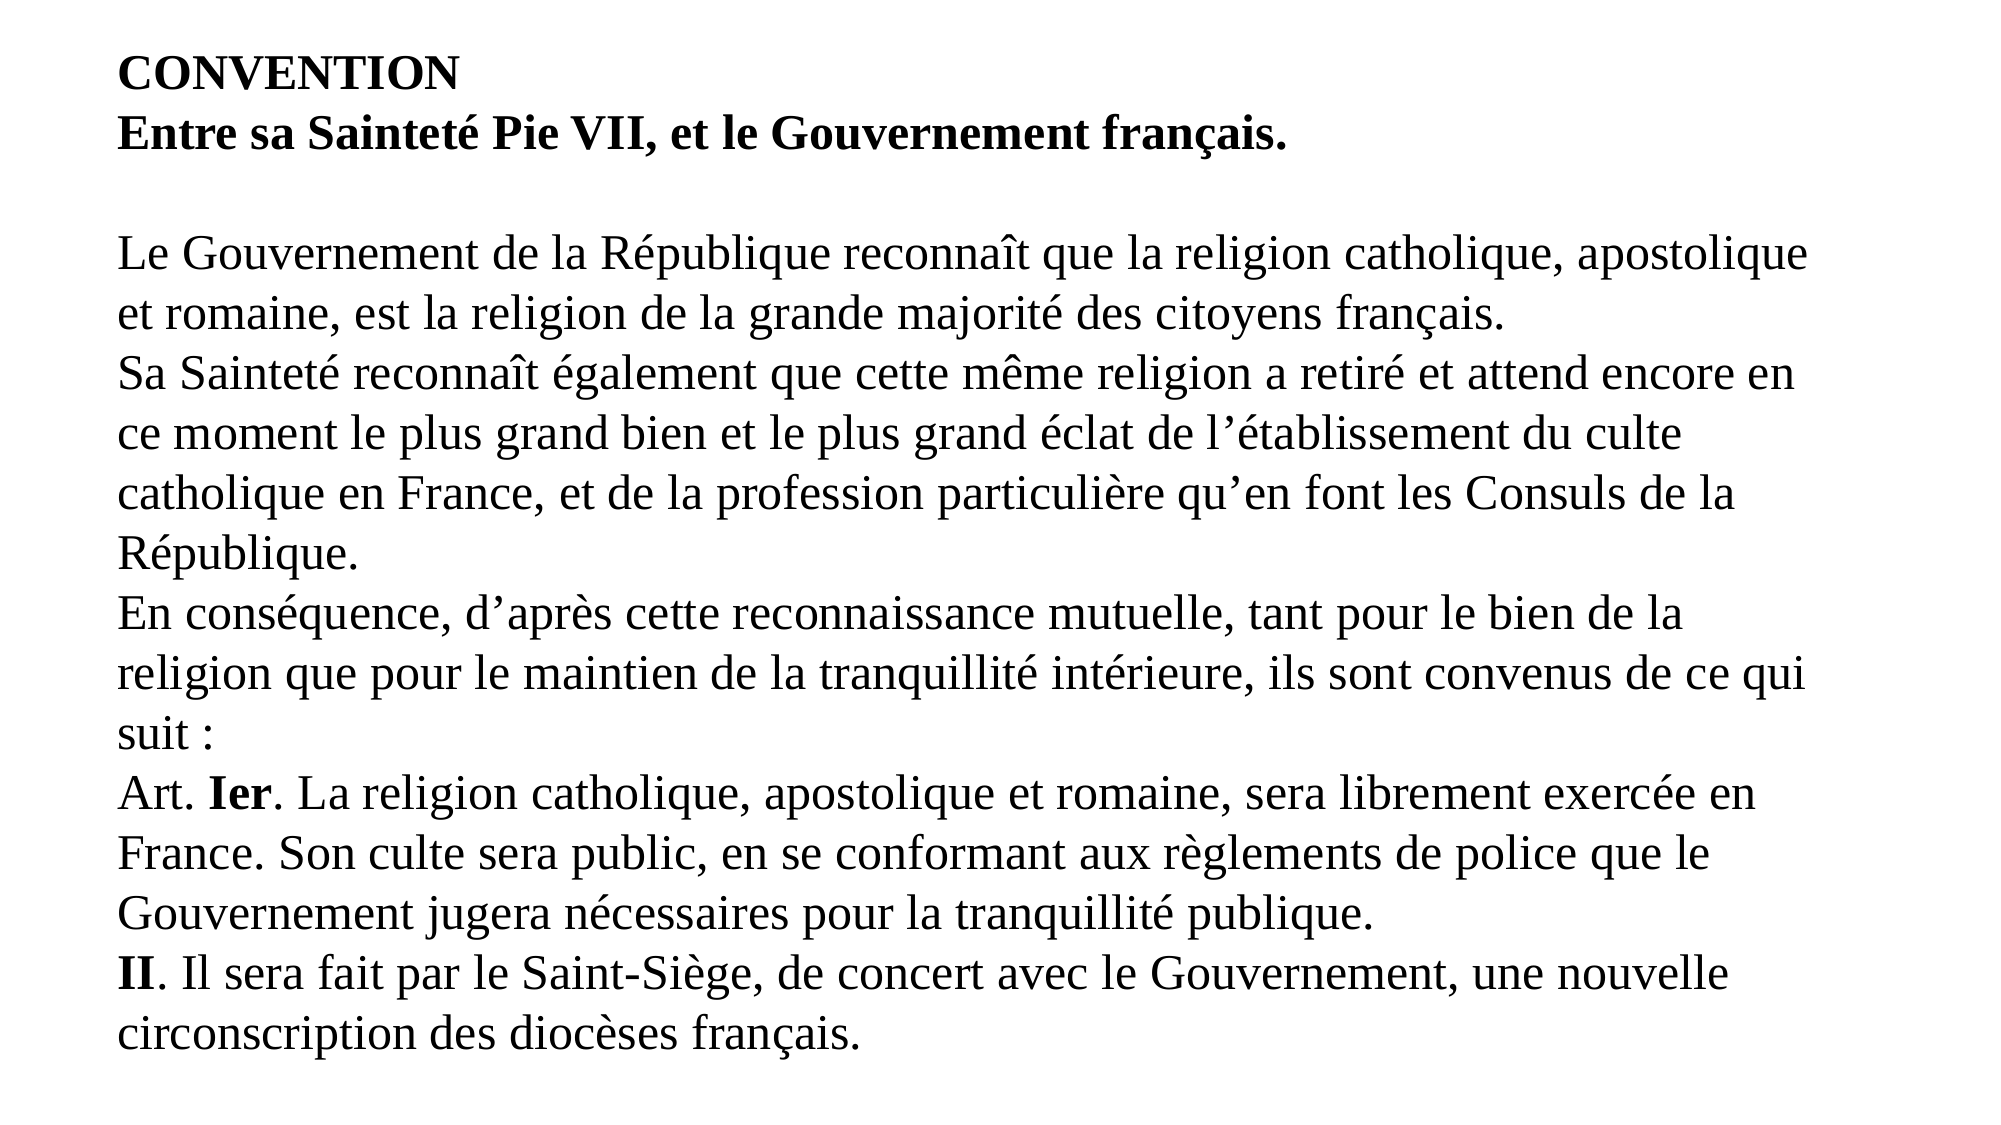

CONVENTION
Entre sa Sainteté Pie VII, et le Gouvernement français.
Le Gouvernement de la République reconnaît que la religion catholique, apostolique et romaine, est la religion de la grande majorité des citoyens français.
Sa Sainteté reconnaît également que cette même religion a retiré et attend encore en ce moment le plus grand bien et le plus grand éclat de l’établissement du culte catholique en France, et de la profession particulière qu’en font les Consuls de la République.
En conséquence, d’après cette reconnaissance mutuelle, tant pour le bien de la religion que pour le maintien de la tranquillité intérieure, ils sont convenus de ce qui suit :
Art. Ier. La religion catholique, apostolique et romaine, sera librement exercée en France. Son culte sera public, en se conformant aux règlements de police que le Gouvernement jugera nécessaires pour la tranquillité publique.
II. Il sera fait par le Saint-Siège, de concert avec le Gouvernement, une nouvelle circonscription des diocèses français.